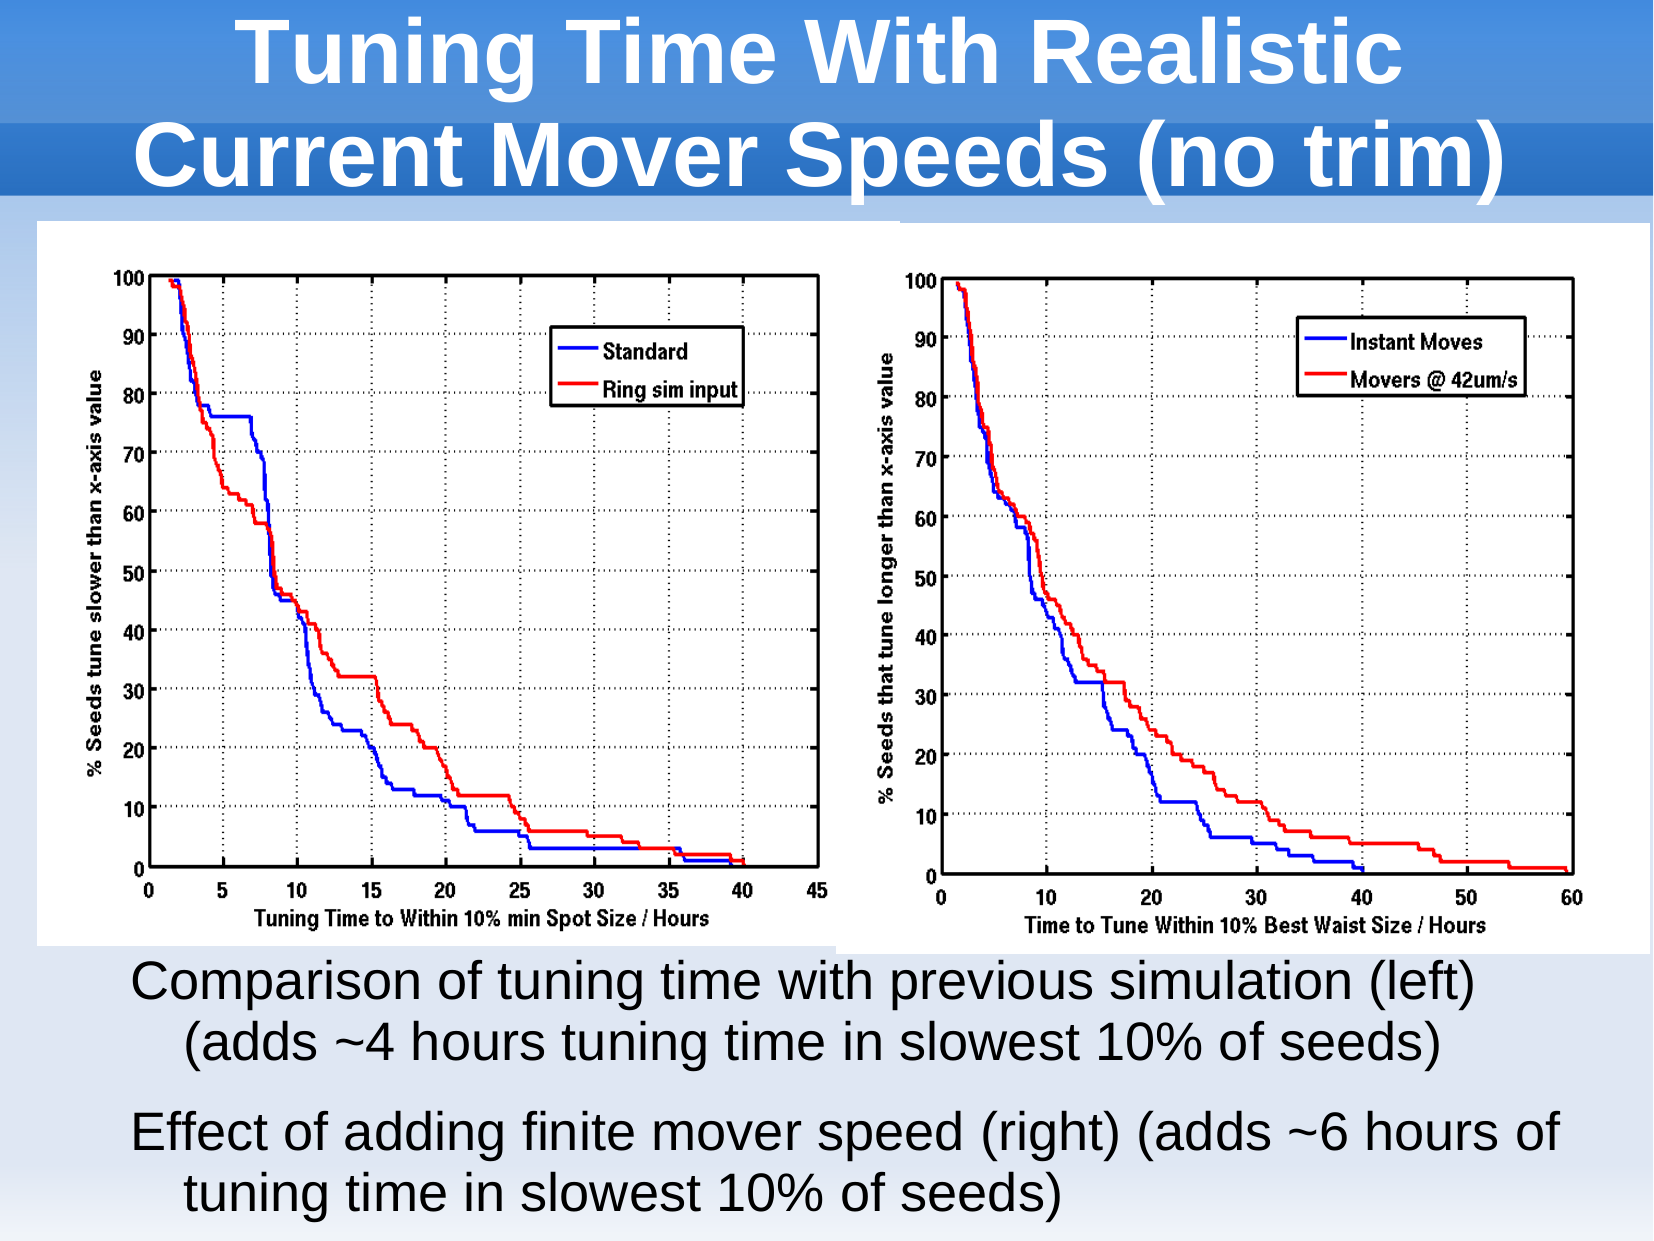

# Tuning Time With Realistic Current Mover Speeds (no trim)
Comparison of tuning time with previous simulation (left) (adds ~4 hours tuning time in slowest 10% of seeds)
Effect of adding finite mover speed (right) (adds ~6 hours of tuning time in slowest 10% of seeds)